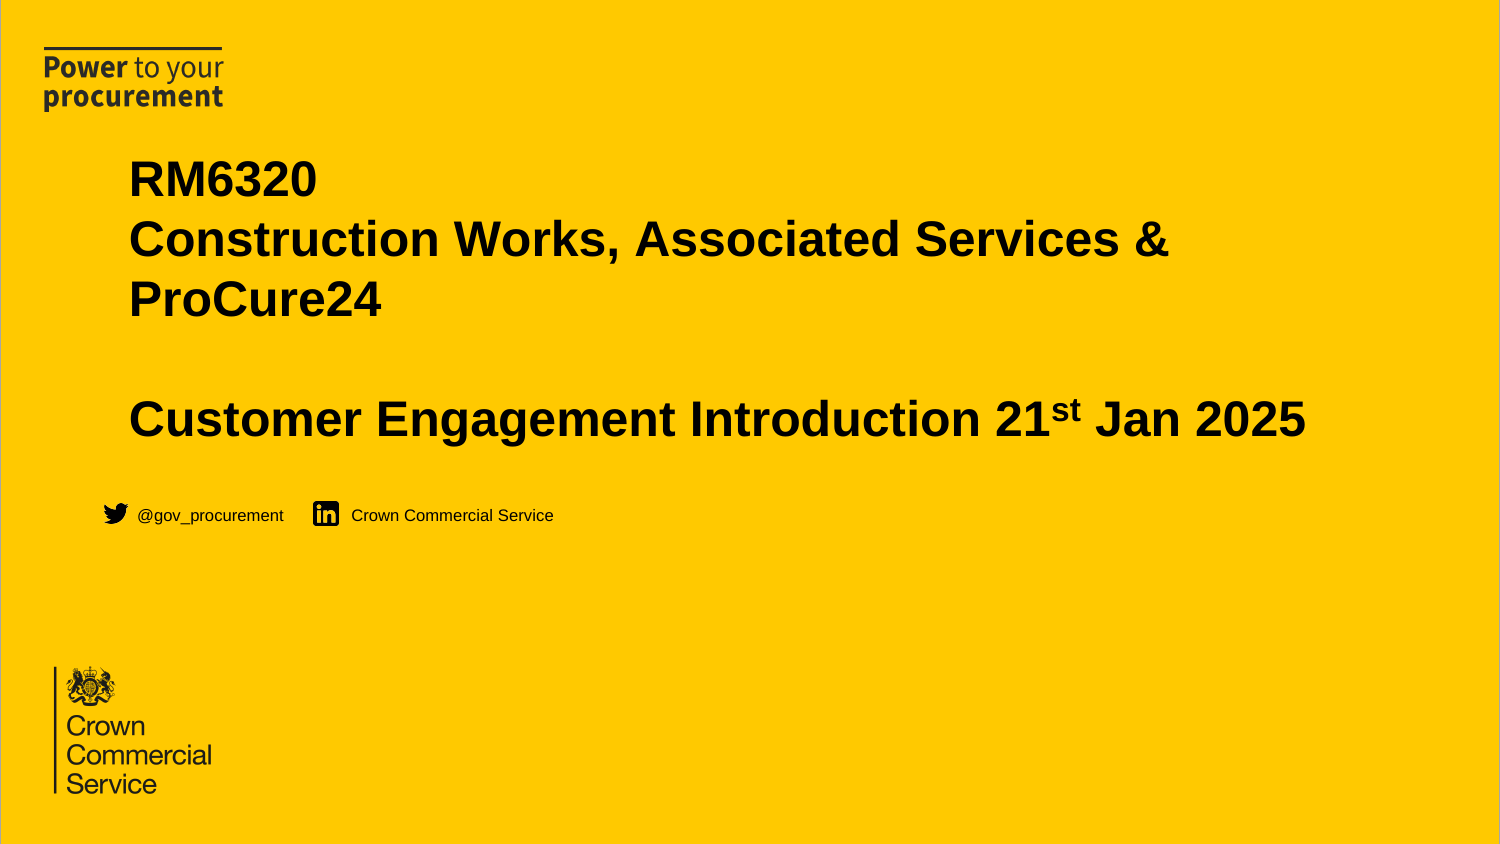

# RM6320 Construction Works, Associated Services & ProCure24 Customer Engagement Introduction 21st Jan 2025